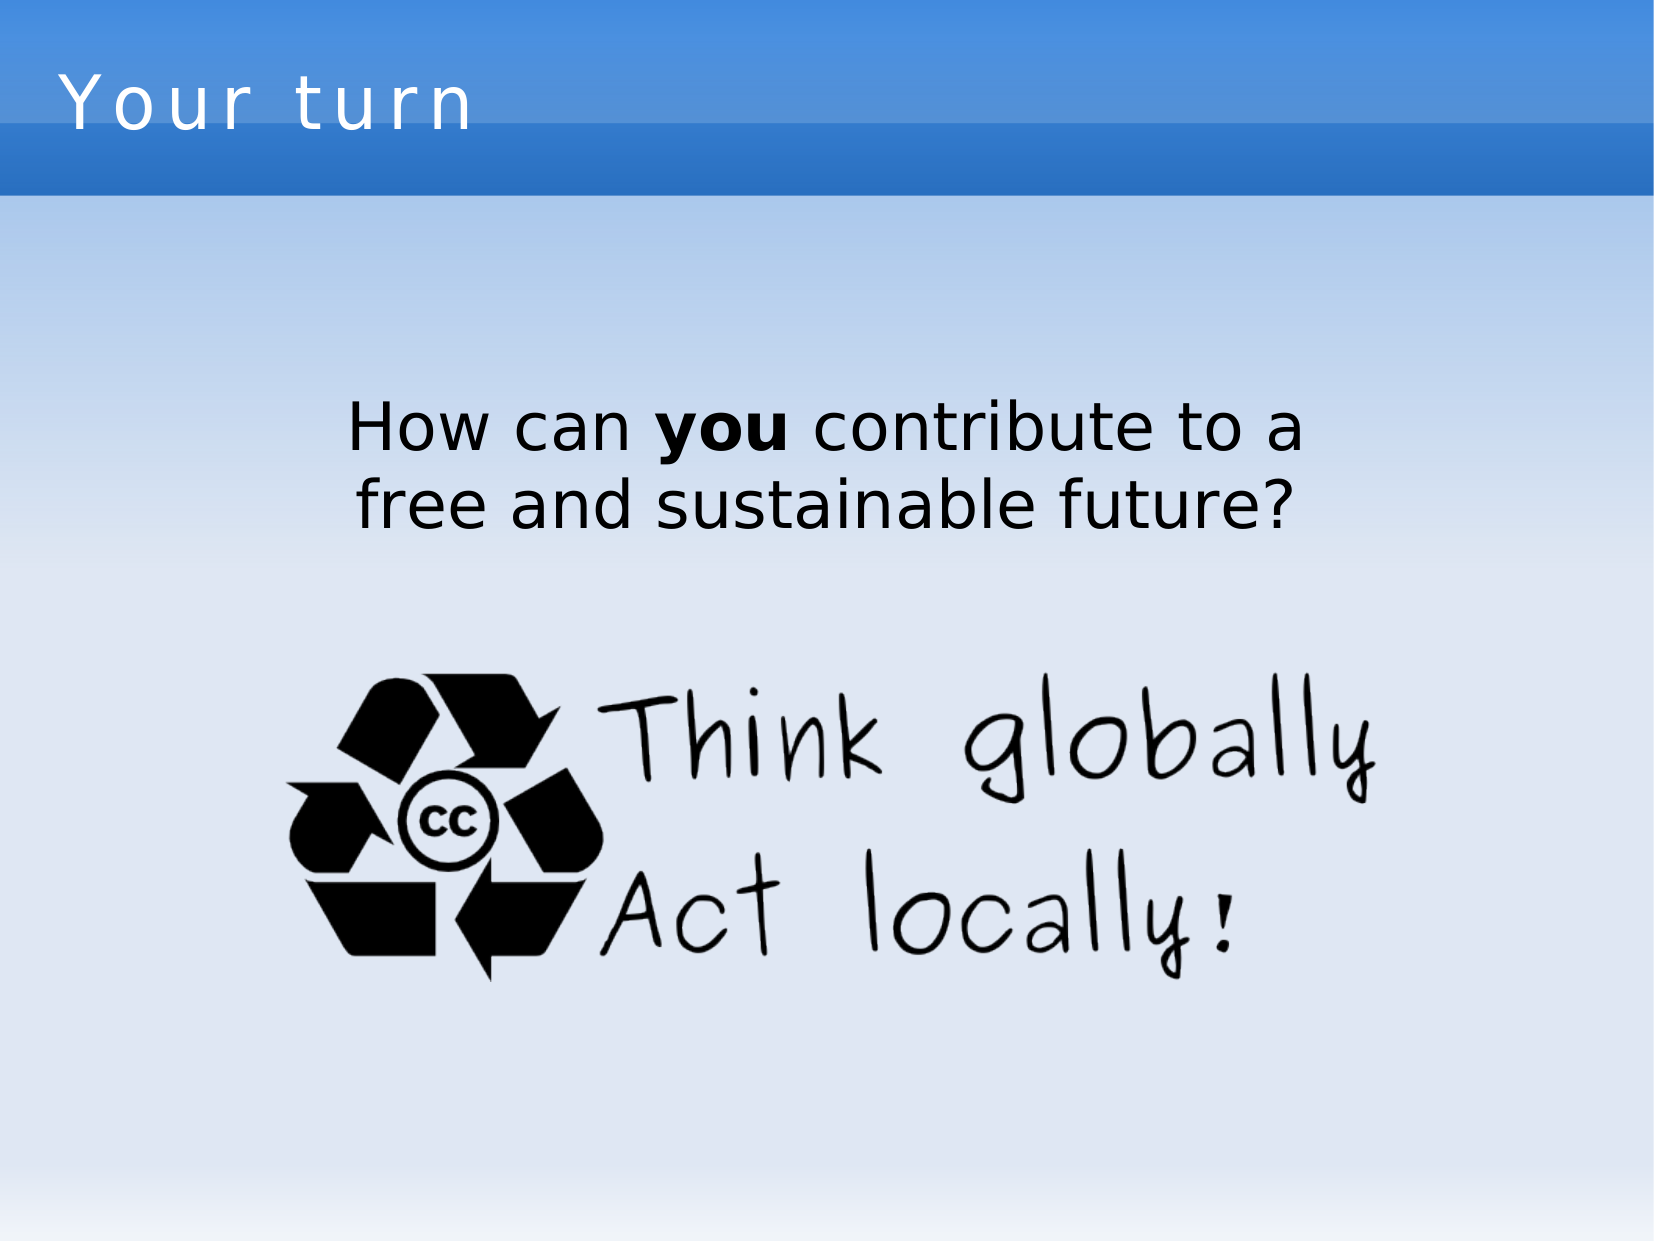

# Your turn
How can you contribute to a
free and sustainable future?